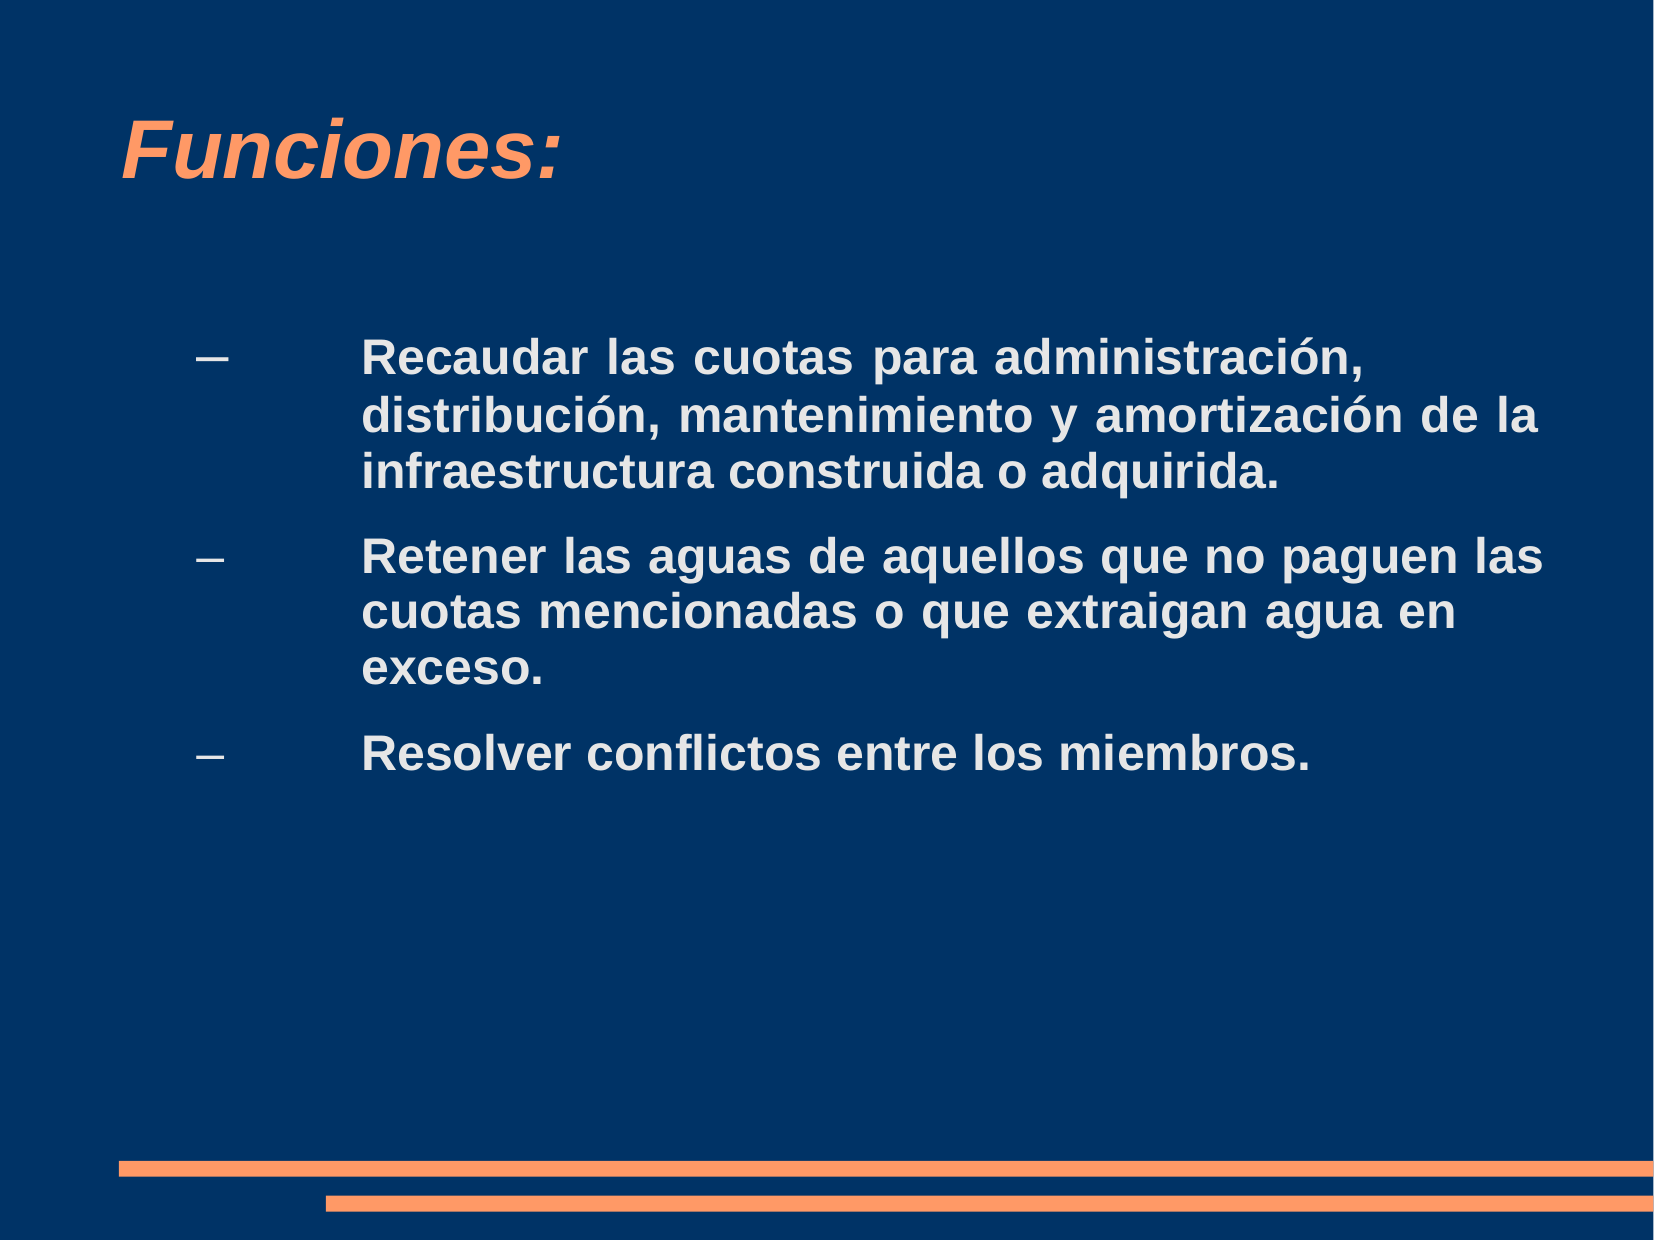

# Funciones:
–	Recaudar las cuotas para administración, 			distribución, mantenimiento y amortización de la 		infraestructura construida o adquirida.
–	Retener las aguas de aquellos que no paguen las 	cuotas mencionadas o que extraigan agua en 		exceso.
–	Resolver conflictos entre los miembros.